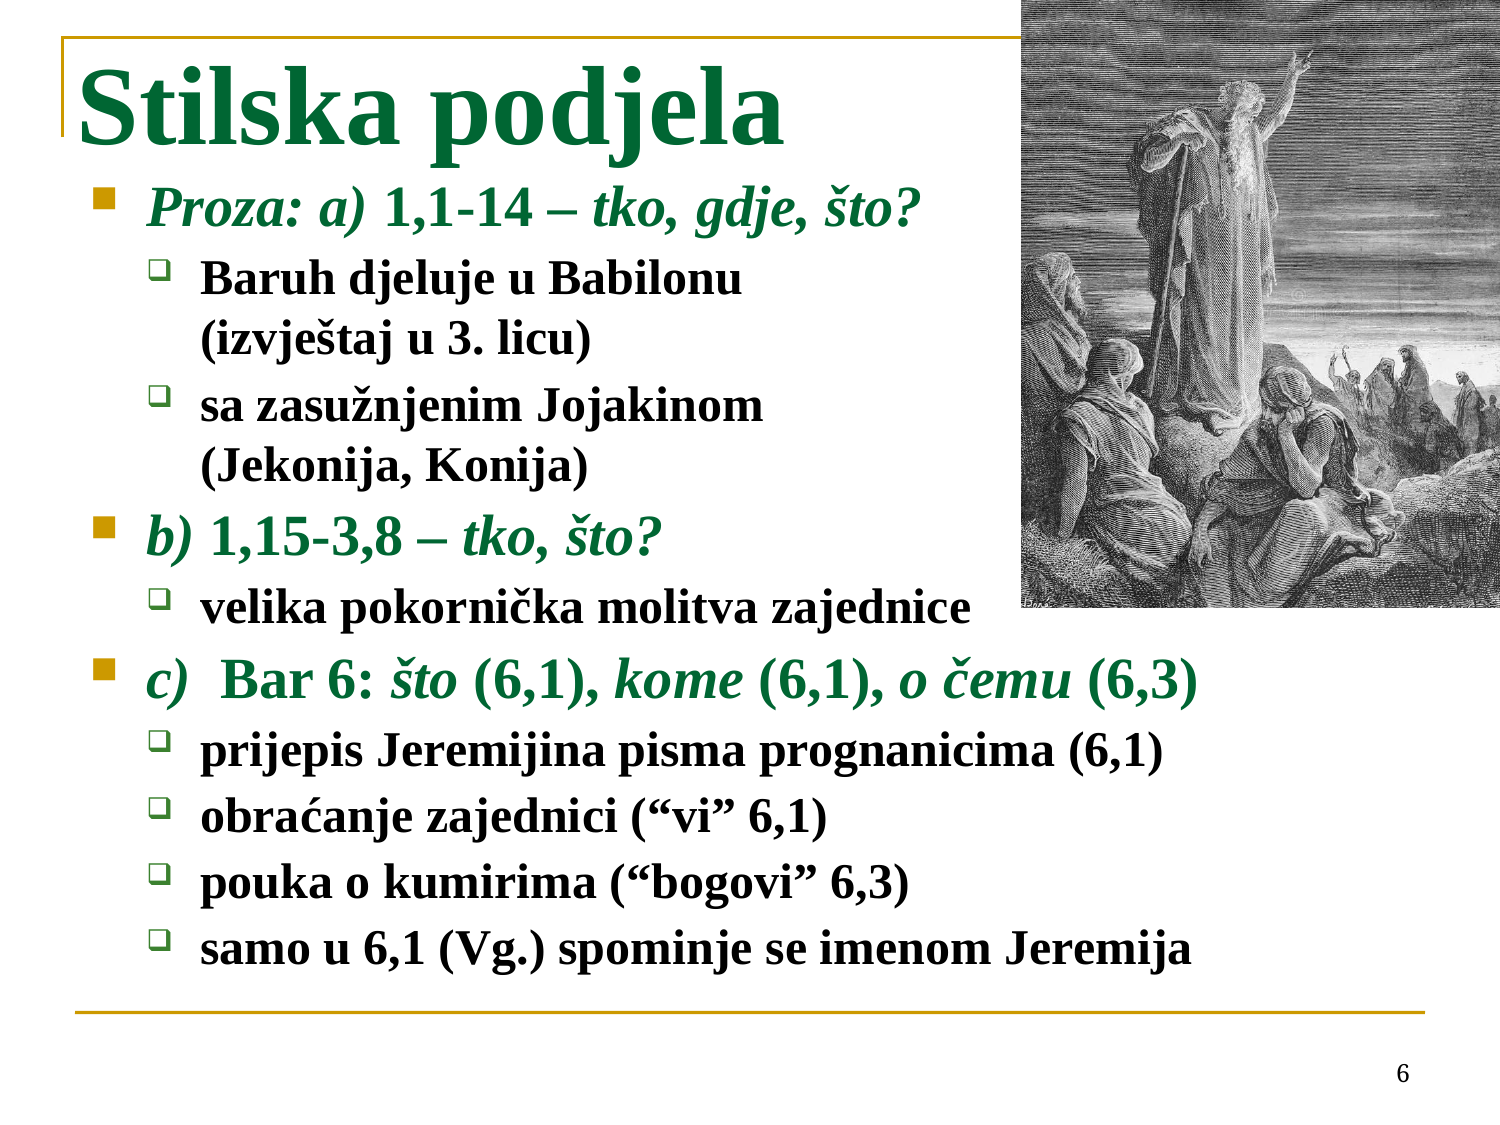

# Stilska podjela
Proza: a) 1,1-14 – tko, gdje, što?
Baruh djeluje u Babilonu
(izvještaj u 3. licu)
sa zasužnjenim Jojakinom
(Jekonija, Konija)
b) 1,15-3,8 – tko, što?
velika pokornička molitva zajednice
c) Bar 6: što (6,1), kome (6,1), o čemu (6,3)
prijepis Jeremijina pisma prognanicima (6,1)
obraćanje zajednici (“vi” 6,1)
pouka o kumirima (“bogovi” 6,3)
samo u 6,1 (Vg.) spominje se imenom Jeremija